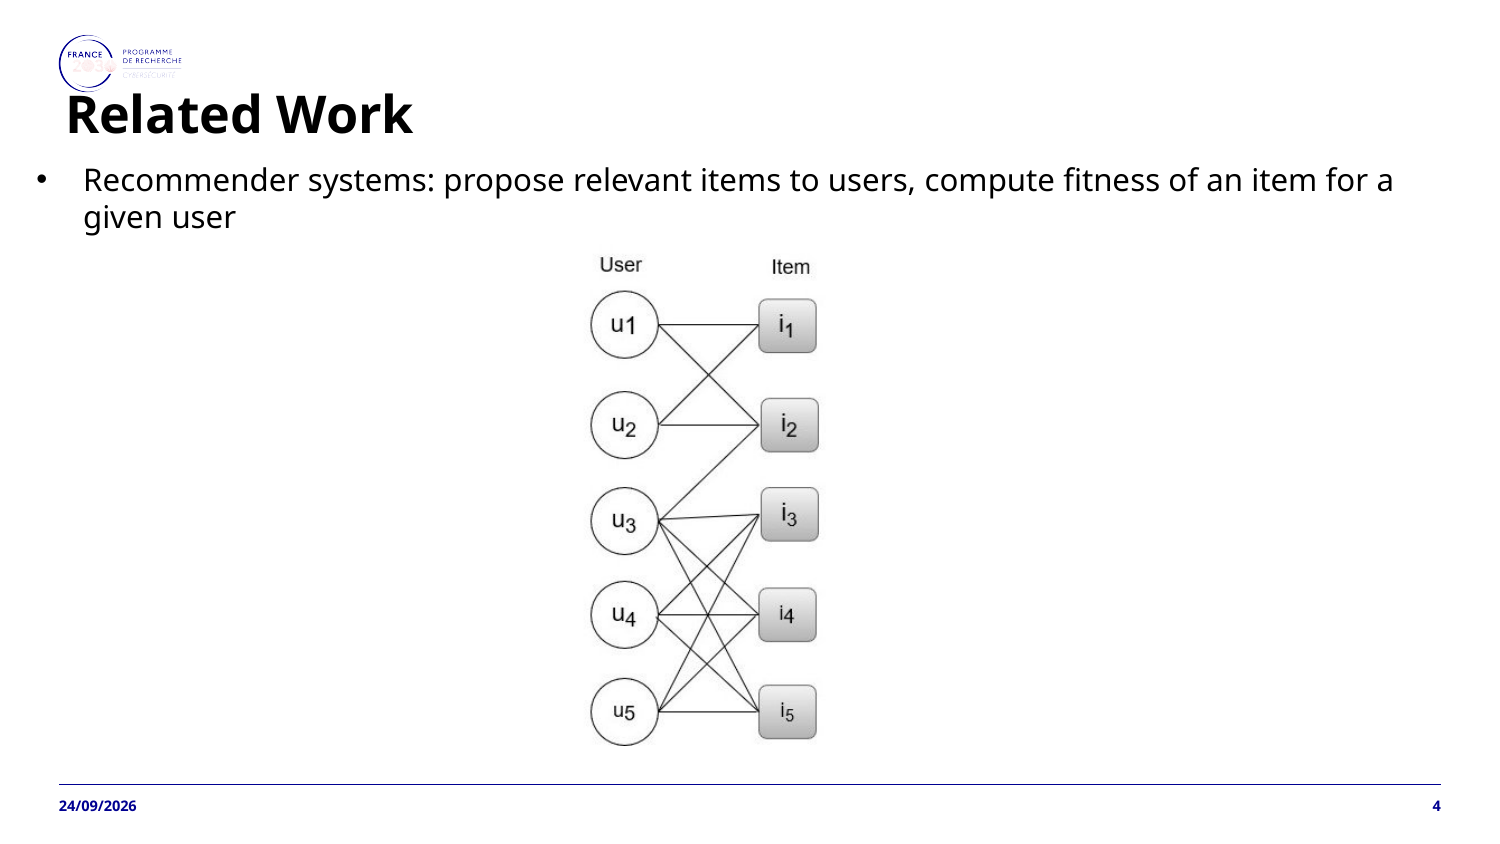

Related Work
# Recommender systems: propose relevant items to users, compute fitness of an item for a given user